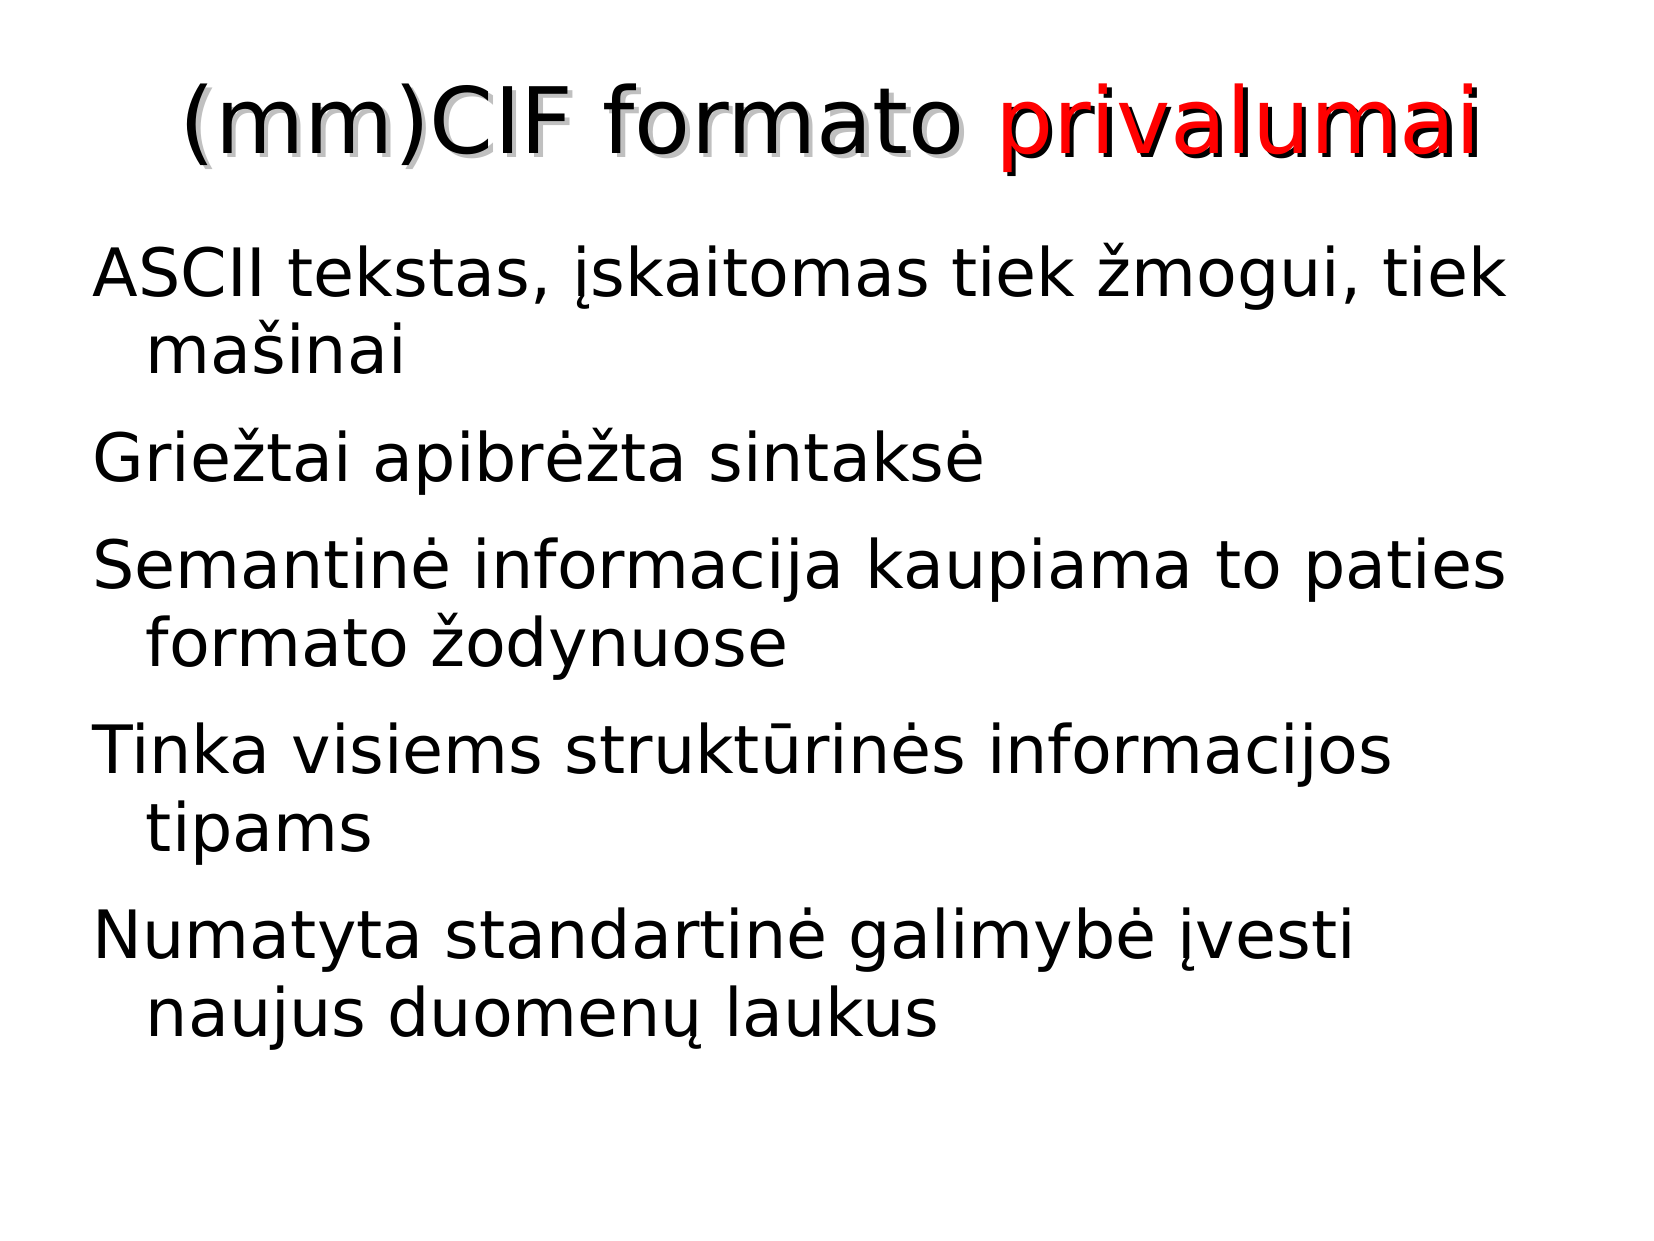

# (mm)CIF formato privalumai
ASCII tekstas, įskaitomas tiek žmogui, tiek mašinai
Griežtai apibrėžta sintaksė
Semantinė informacija kaupiama to paties formato žodynuose
Tinka visiems struktūrinės informacijos tipams
Numatyta standartinė galimybė įvesti naujus duomenų laukus